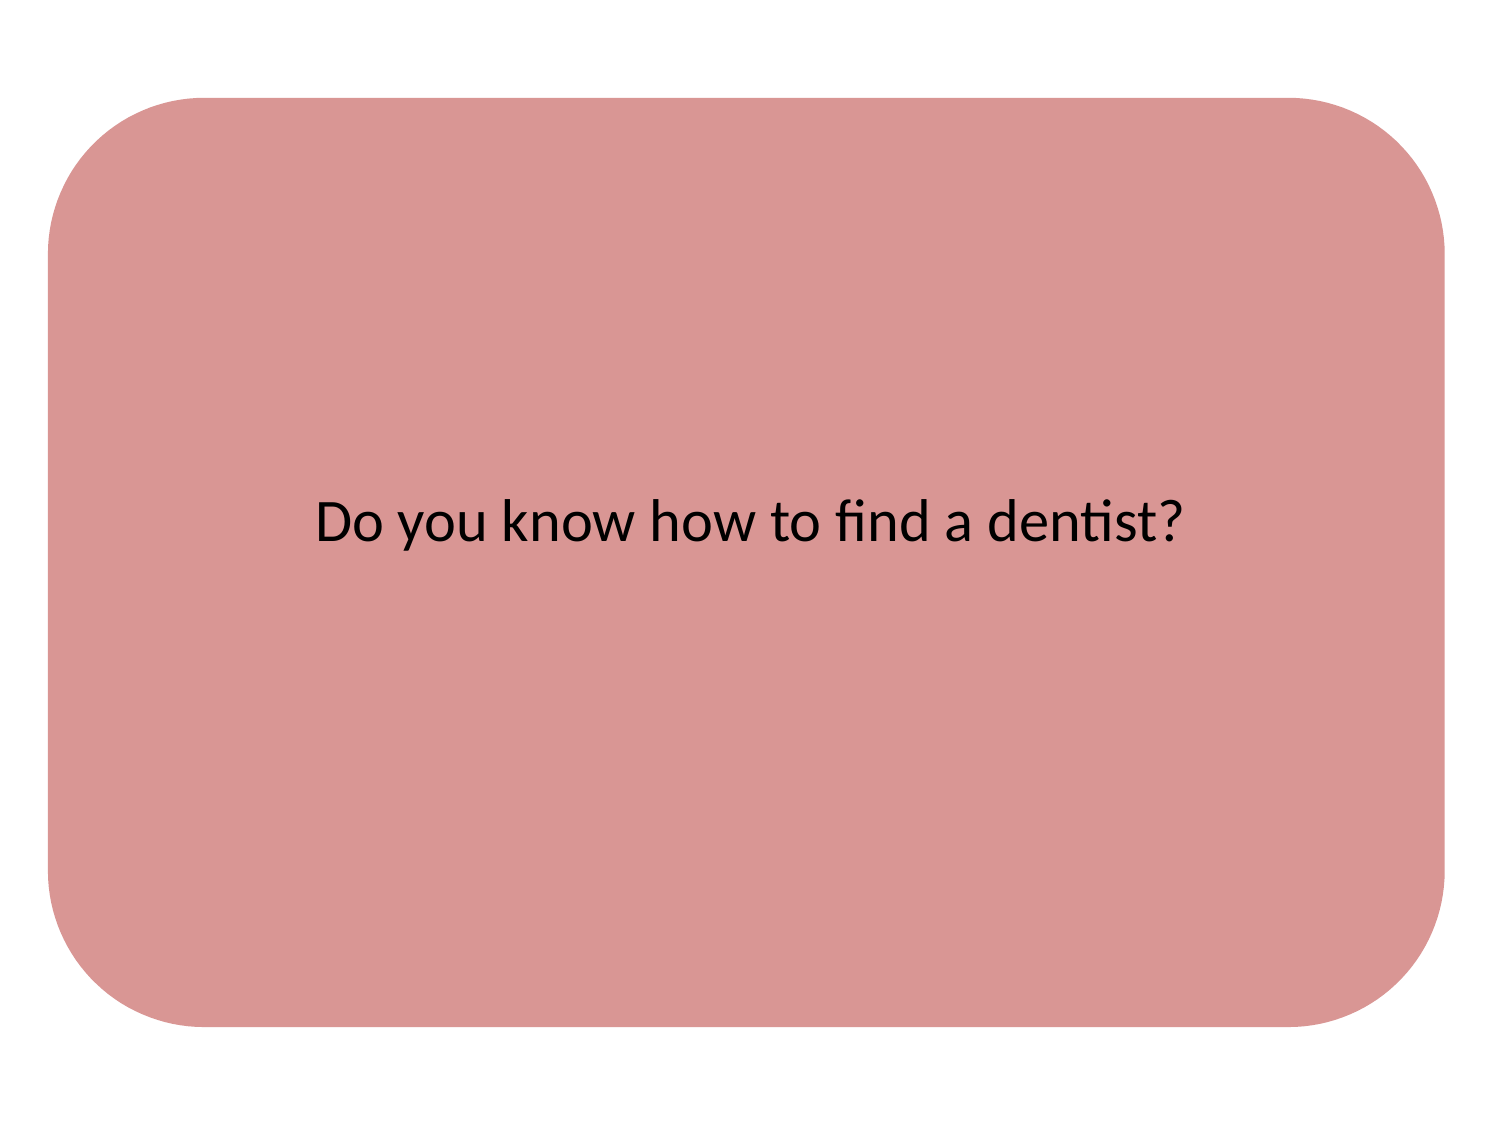

# Do you know how to find a dentist?